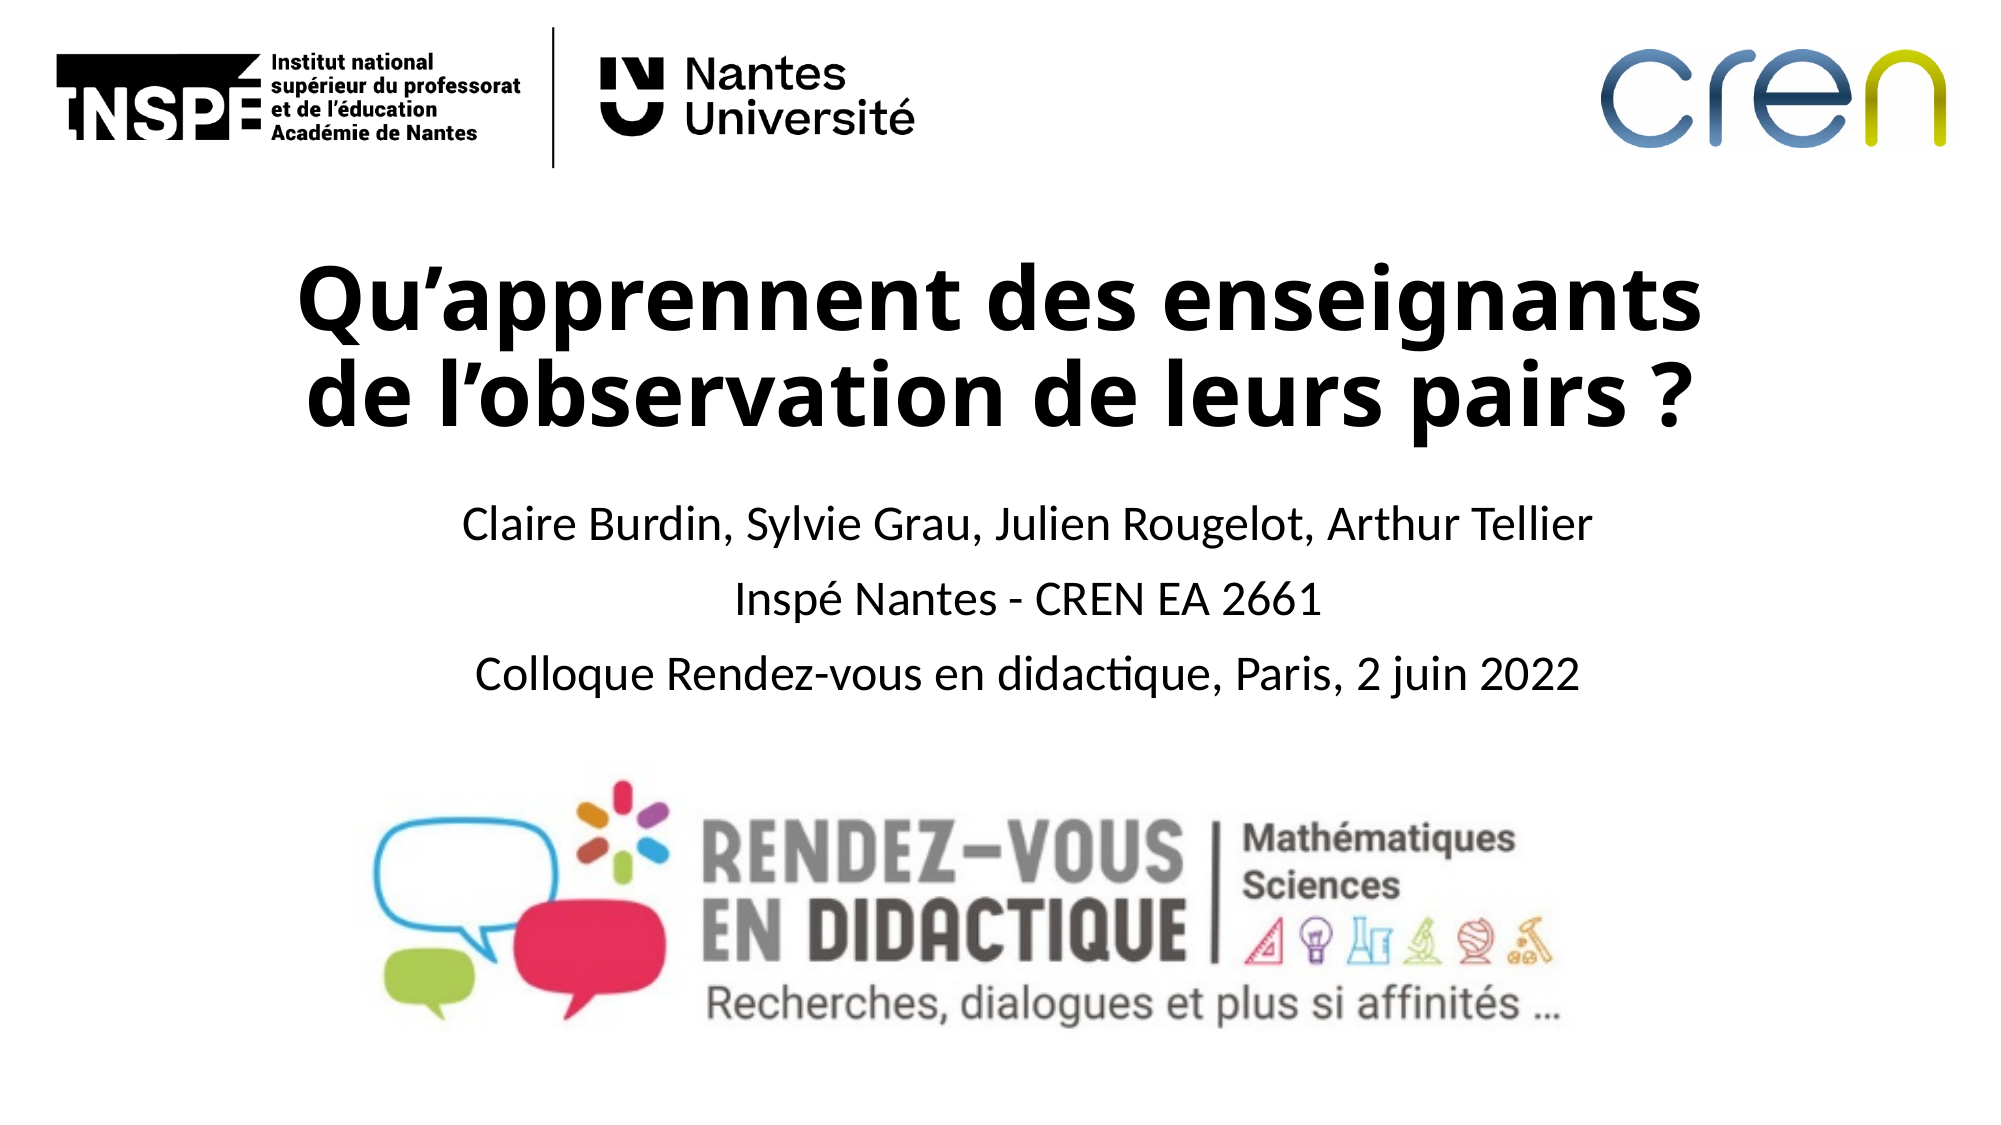

# Qu’apprennent des enseignants de l’observation de leurs pairs ?
Claire Burdin, Sylvie Grau, Julien Rougelot, Arthur Tellier
Inspé Nantes - CREN EA 2661
Colloque Rendez-vous en didactique, Paris, 2 juin 2022